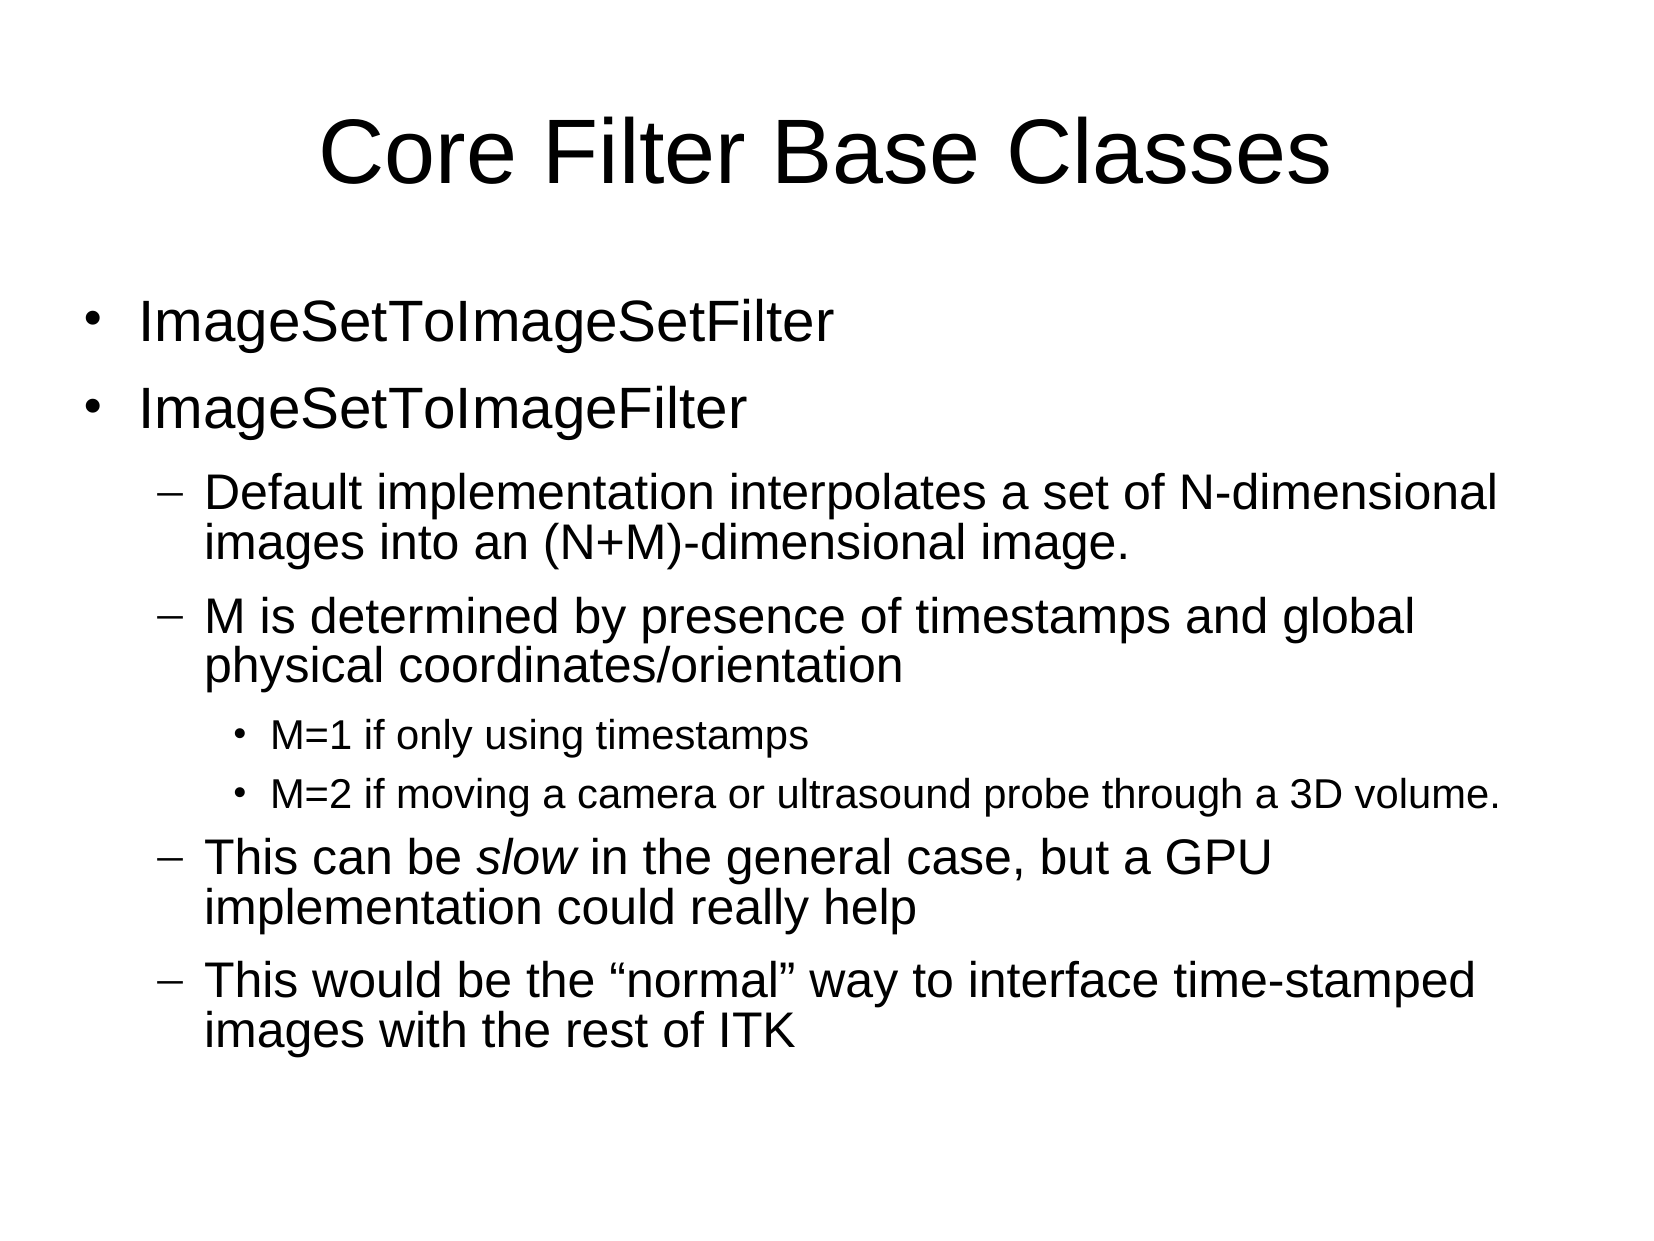

Core Filter Base Classes
ImageSetToImageSetFilter
ImageSetToImageFilter
Default implementation interpolates a set of N-dimensional images into an (N+M)-dimensional image.
M is determined by presence of timestamps and global physical coordinates/orientation
M=1 if only using timestamps
M=2 if moving a camera or ultrasound probe through a 3D volume.
This can be slow in the general case, but a GPU implementation could really help
This would be the “normal” way to interface time-stamped images with the rest of ITK